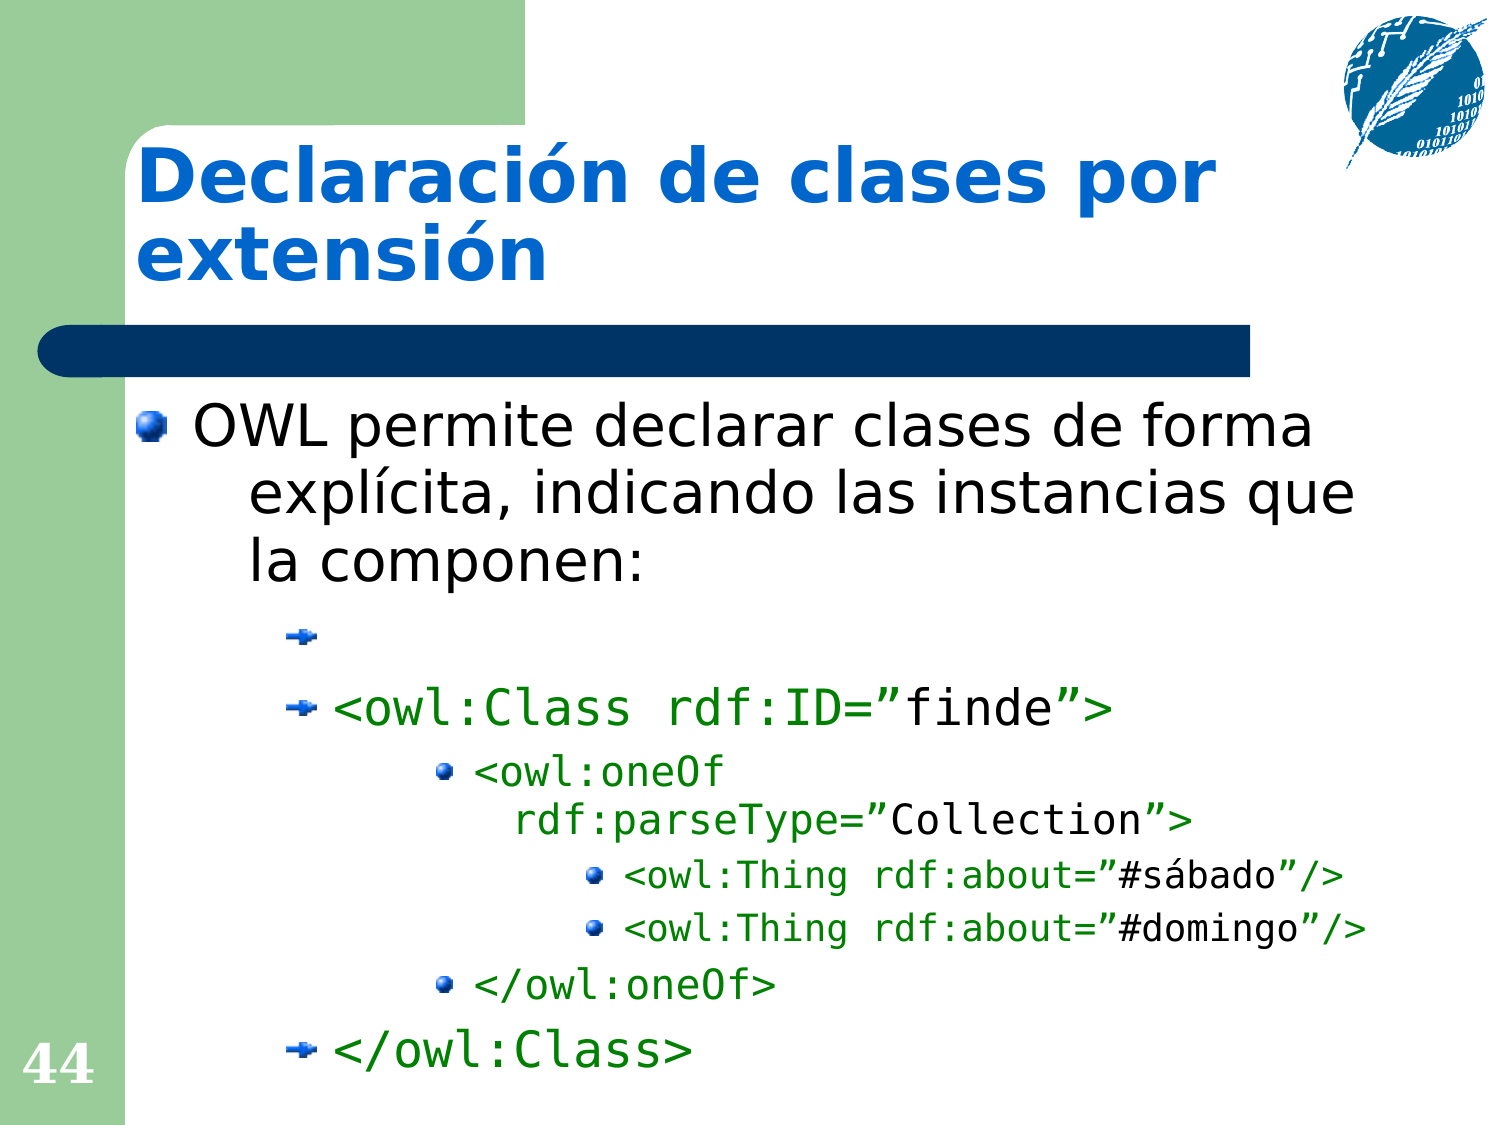

# Declaración de clases por extensión
OWL permite declarar clases de forma explícita, indicando las instancias que la componen:
<owl:Class rdf:ID=”finde”>
<owl:oneOf rdf:parseType=”Collection”>
<owl:Thing rdf:about=”#sábado”/>
<owl:Thing rdf:about=”#domingo”/>
</owl:oneOf>
</owl:Class>
44